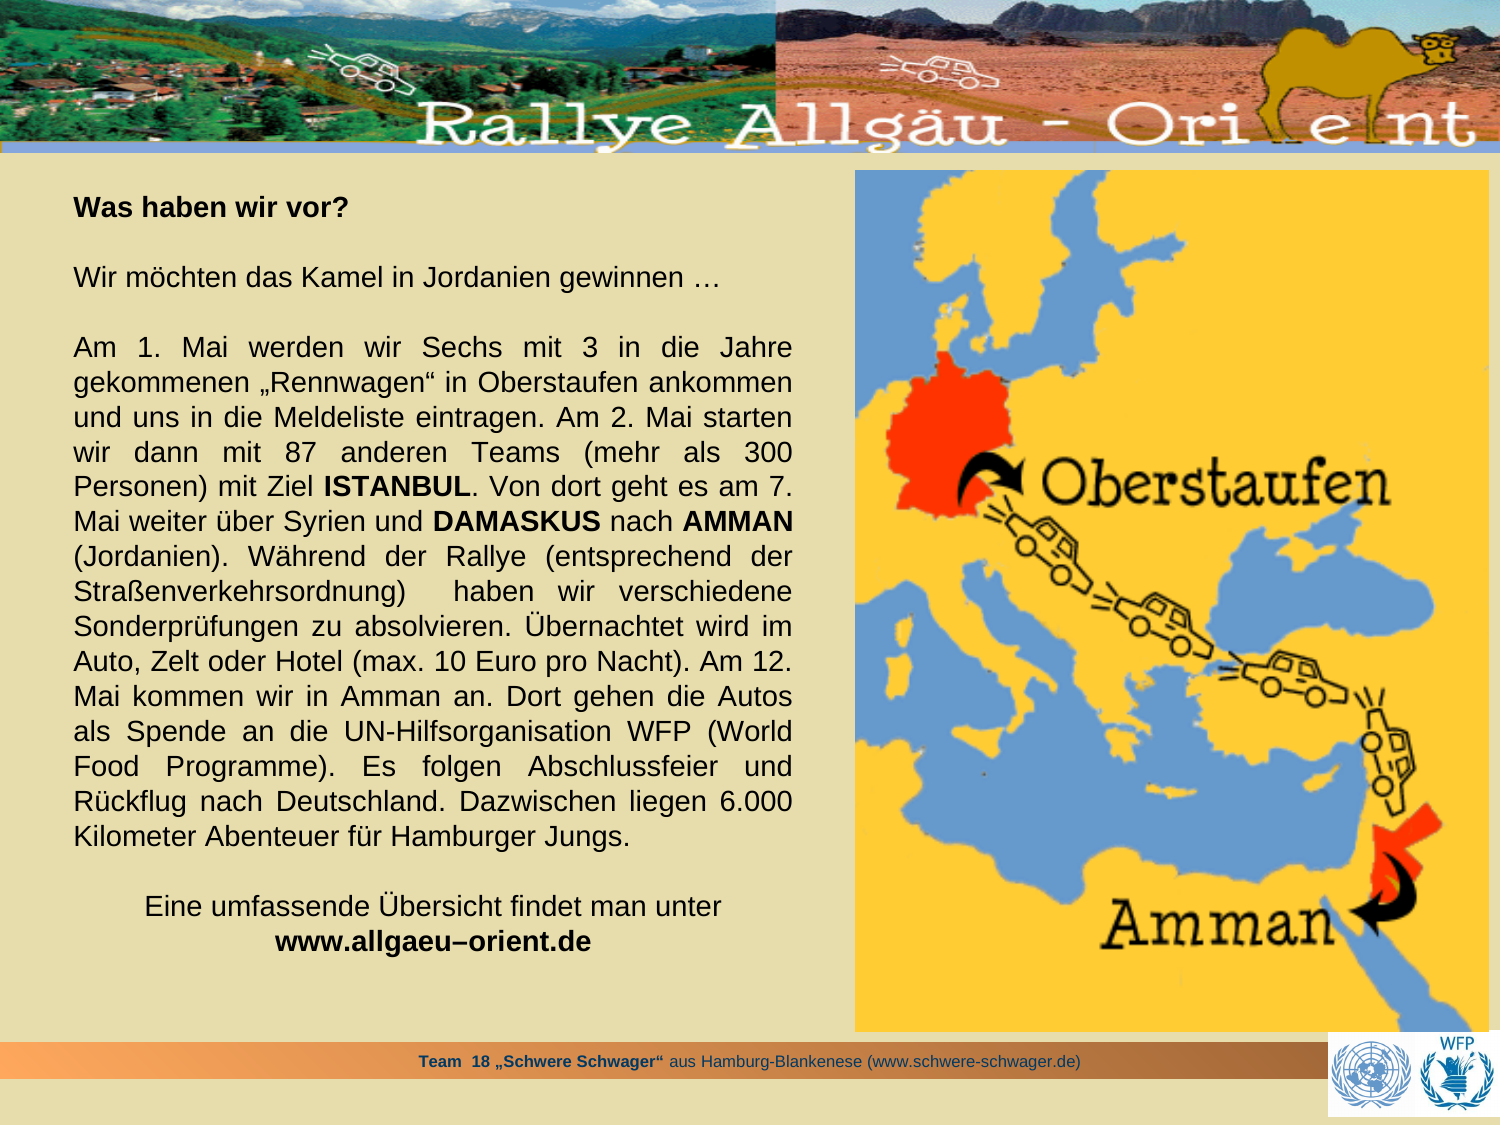

Was haben wir vor?
Wir möchten das Kamel in Jordanien gewinnen …
Am 1. Mai werden wir Sechs mit 3 in die Jahre gekommenen „Rennwagen“ in Oberstaufen ankommen und uns in die Meldeliste eintragen. Am 2. Mai starten wir dann mit 87 anderen Teams (mehr als 300 Personen) mit Ziel ISTANBUL. Von dort geht es am 7. Mai weiter über Syrien und DAMASKUS nach AMMAN (Jordanien). Während der Rallye (entsprechend der Straßenverkehrsordnung) haben wir verschiedene Sonderprüfungen zu absolvieren. Übernachtet wird im Auto, Zelt oder Hotel (max. 10 Euro pro Nacht). Am 12. Mai kommen wir in Amman an. Dort gehen die Autos als Spende an die UN-Hilfsorganisation WFP (World Food Programme). Es folgen Abschlussfeier und Rückflug nach Deutschland. Dazwischen liegen 6.000 Kilometer Abenteuer für Hamburger Jungs.
Eine umfassende Übersicht findet man unter
www.allgaeu–orient.de